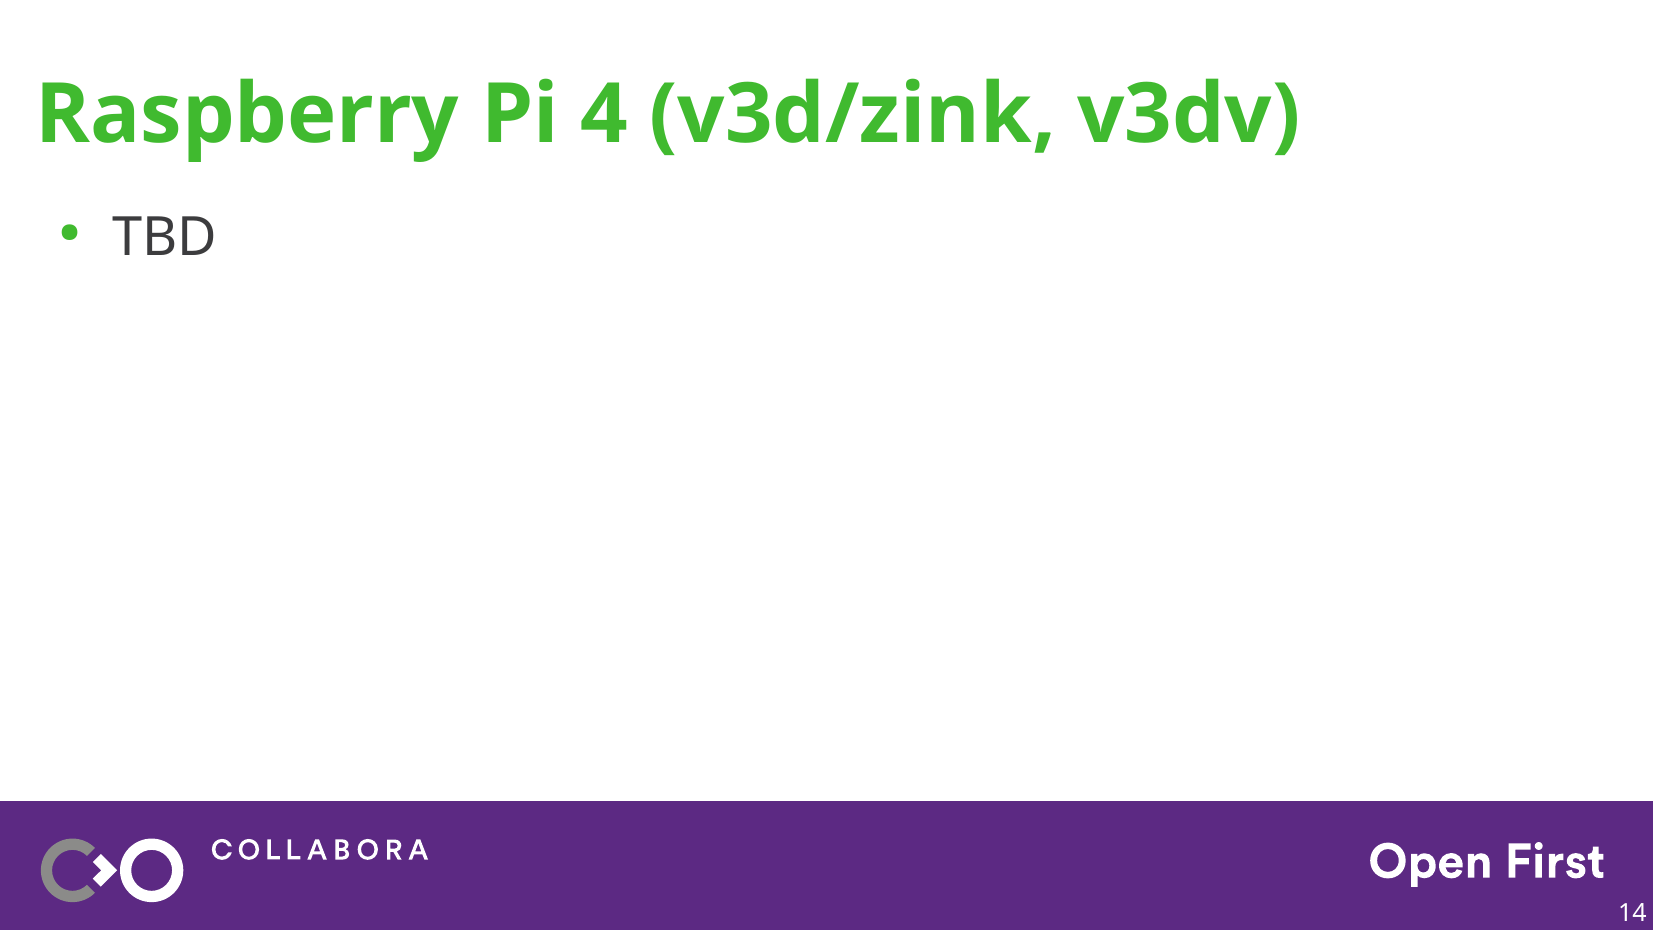

# Raspberry Pi 4 (v3d/zink, v3dv)
TBD